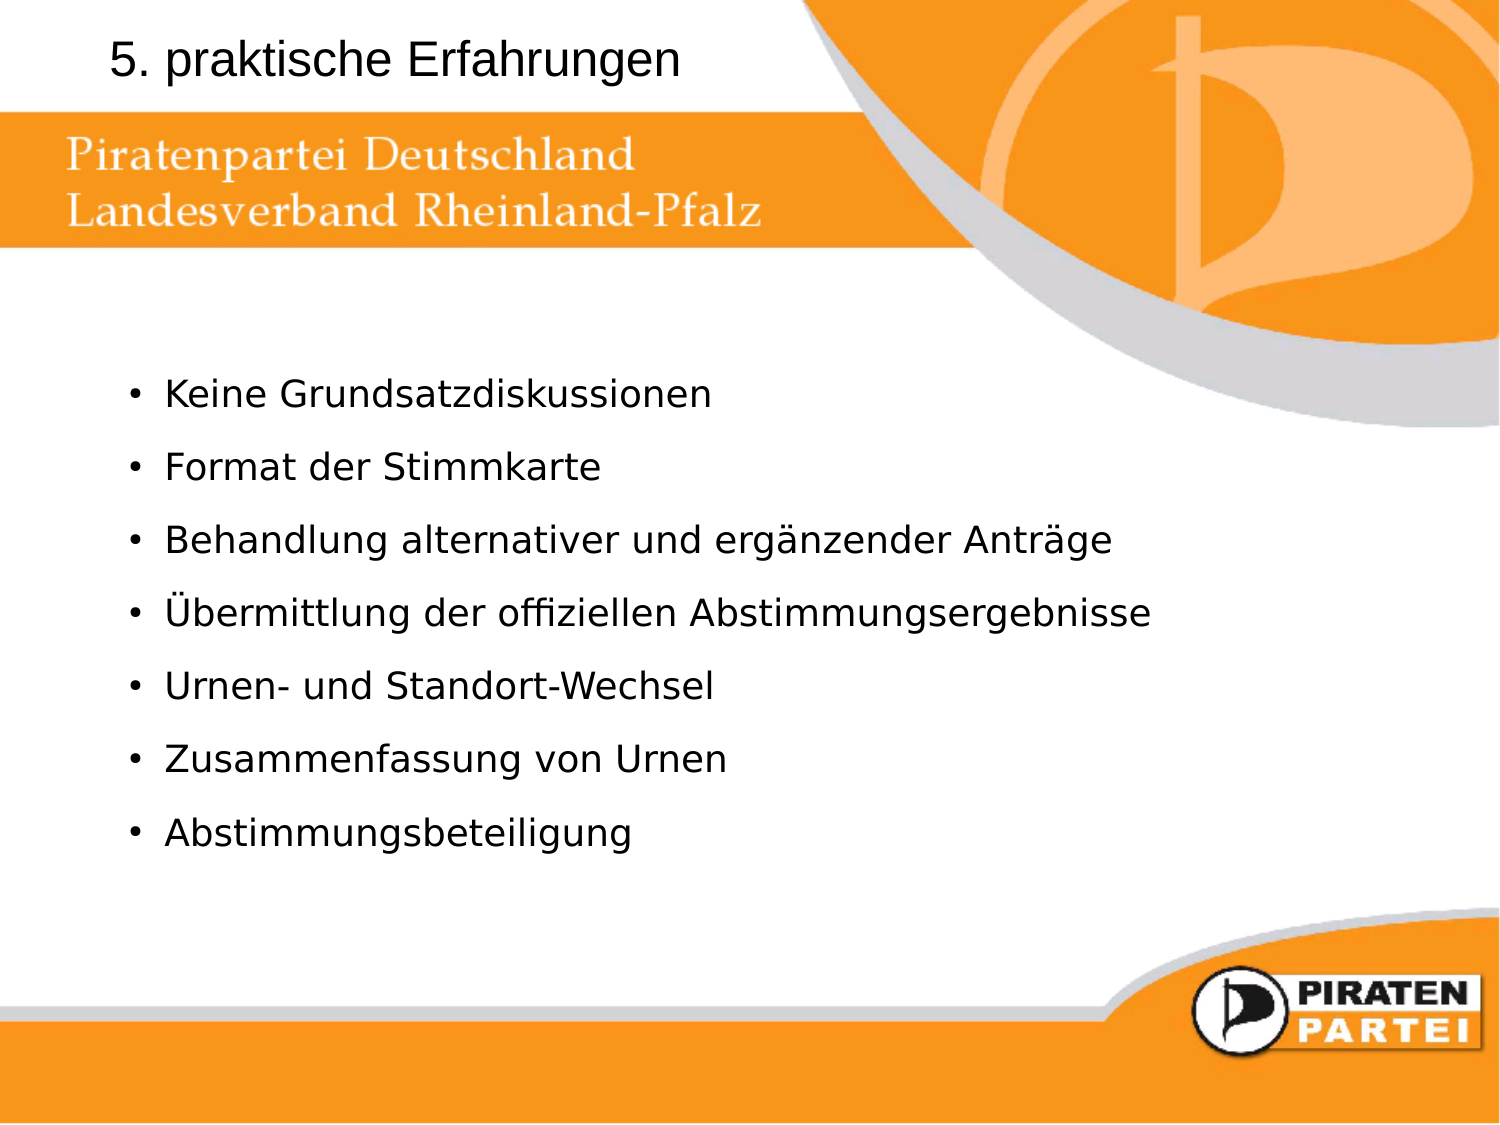

# 5. praktische Erfahrungen
Keine Grundsatzdiskussionen
Format der Stimmkarte
Behandlung alternativer und ergänzender Anträge
Übermittlung der offiziellen Abstimmungsergebnisse
Urnen- und Standort-Wechsel
Zusammenfassung von Urnen
Abstimmungsbeteiligung